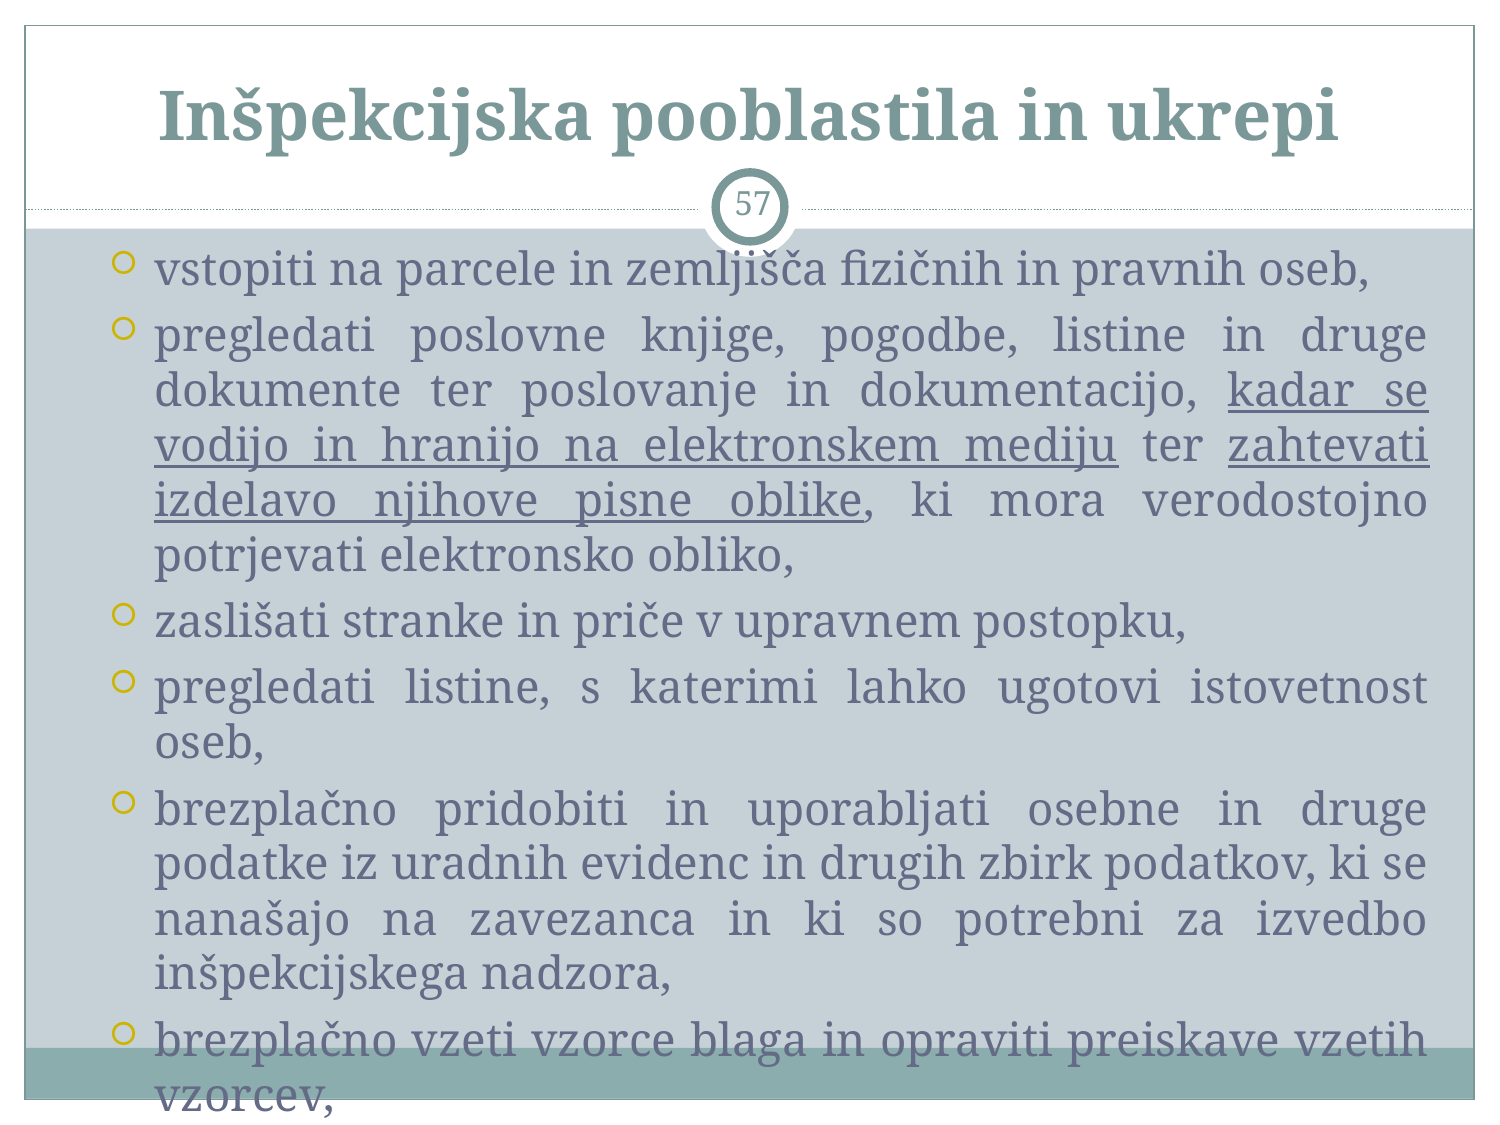

# Inšpekcijska pooblastila in ukrepi
vstopiti na parcele in zemljišča fizičnih in pravnih oseb,
pregledati poslovne knjige, pogodbe, listine in druge dokumente ter poslovanje in dokumentacijo, kadar se vodijo in hranijo na elektronskem mediju ter zahtevati izdelavo njihove pisne oblike, ki mora verodostojno potrjevati elektronsko obliko,
zaslišati stranke in priče v upravnem postopku,
pregledati listine, s katerimi lahko ugotovi istovetnost oseb,
brezplačno pridobiti in uporabljati osebne in druge podatke iz uradnih evidenc in drugih zbirk podatkov, ki se nanašajo na zavezanca in ki so potrebni za izvedbo inšpekcijskega nadzora,
brezplačno vzeti vzorce blaga in opraviti preiskave vzetih vzorcev,